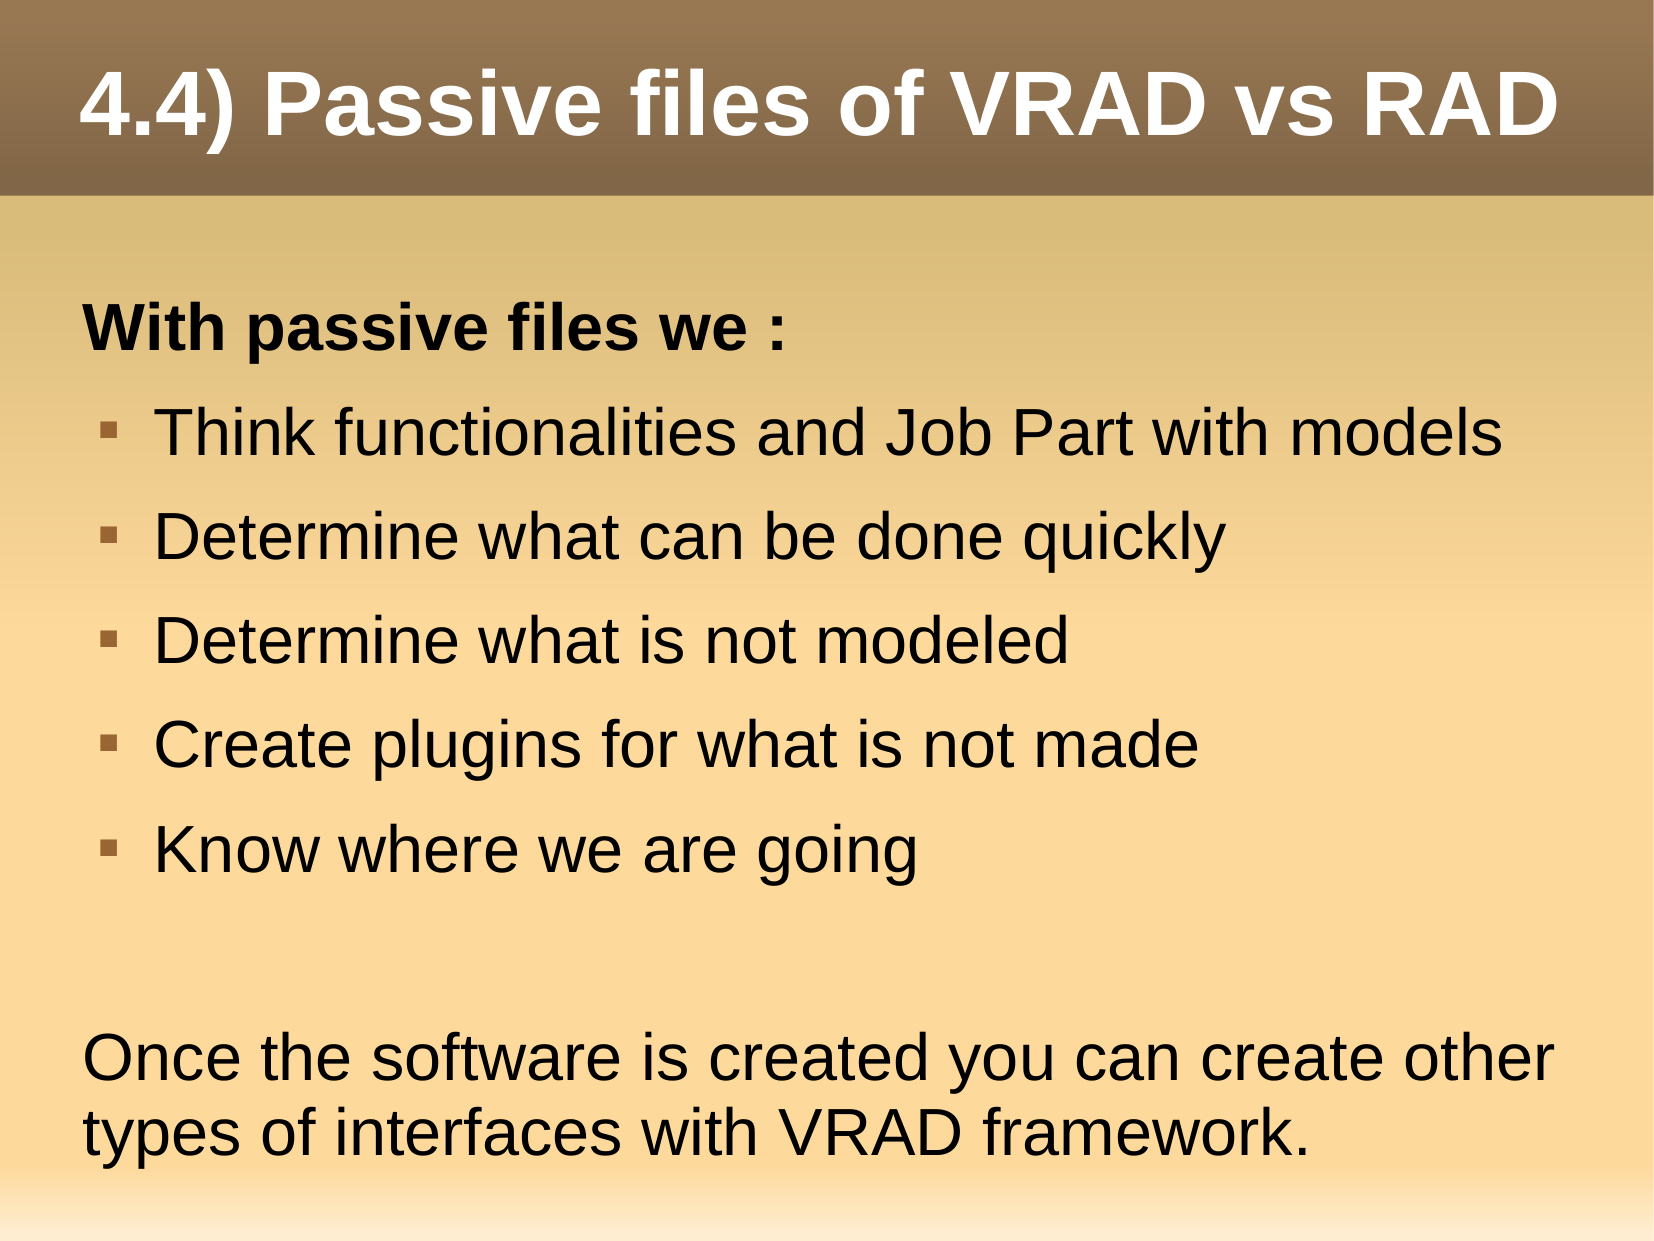

# 4.4) Passive files of VRAD vs RAD
With passive files we :
Think functionalities and Job Part with models
Determine what can be done quickly
Determine what is not modeled
Create plugins for what is not made
Know where we are going
Once the software is created you can create other types of interfaces with VRAD framework.